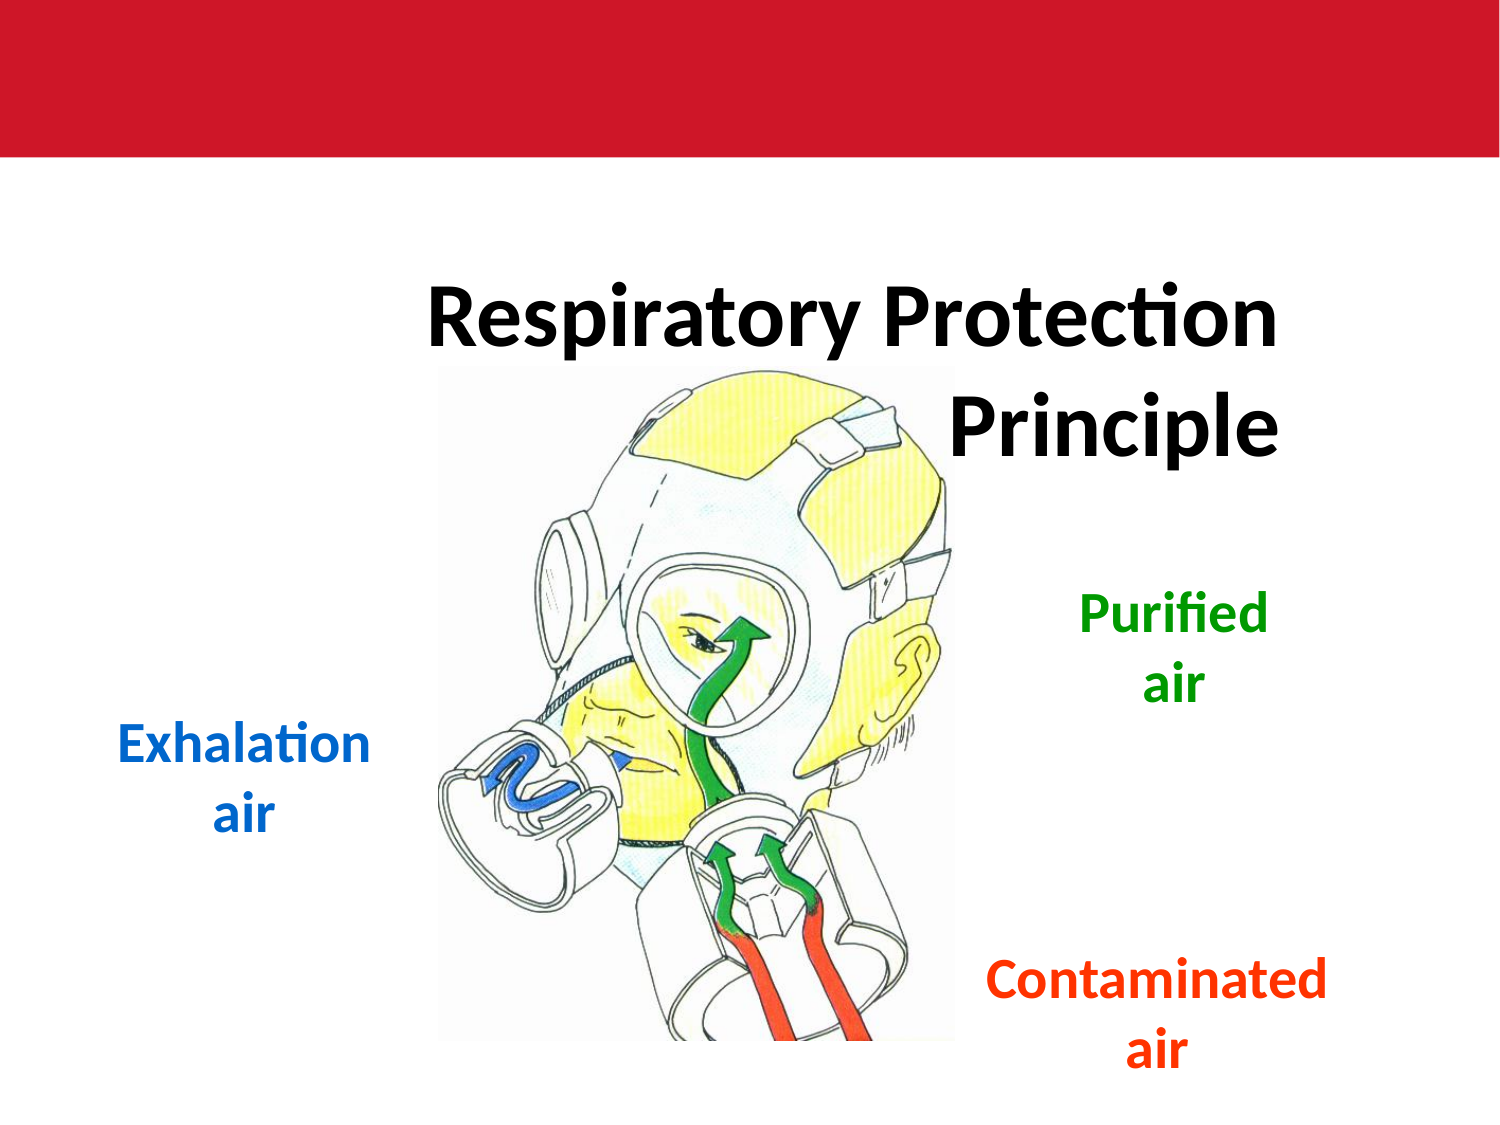

Respiratory Protection Principle
Purified air
Exhalation air
Contaminated air
DATE